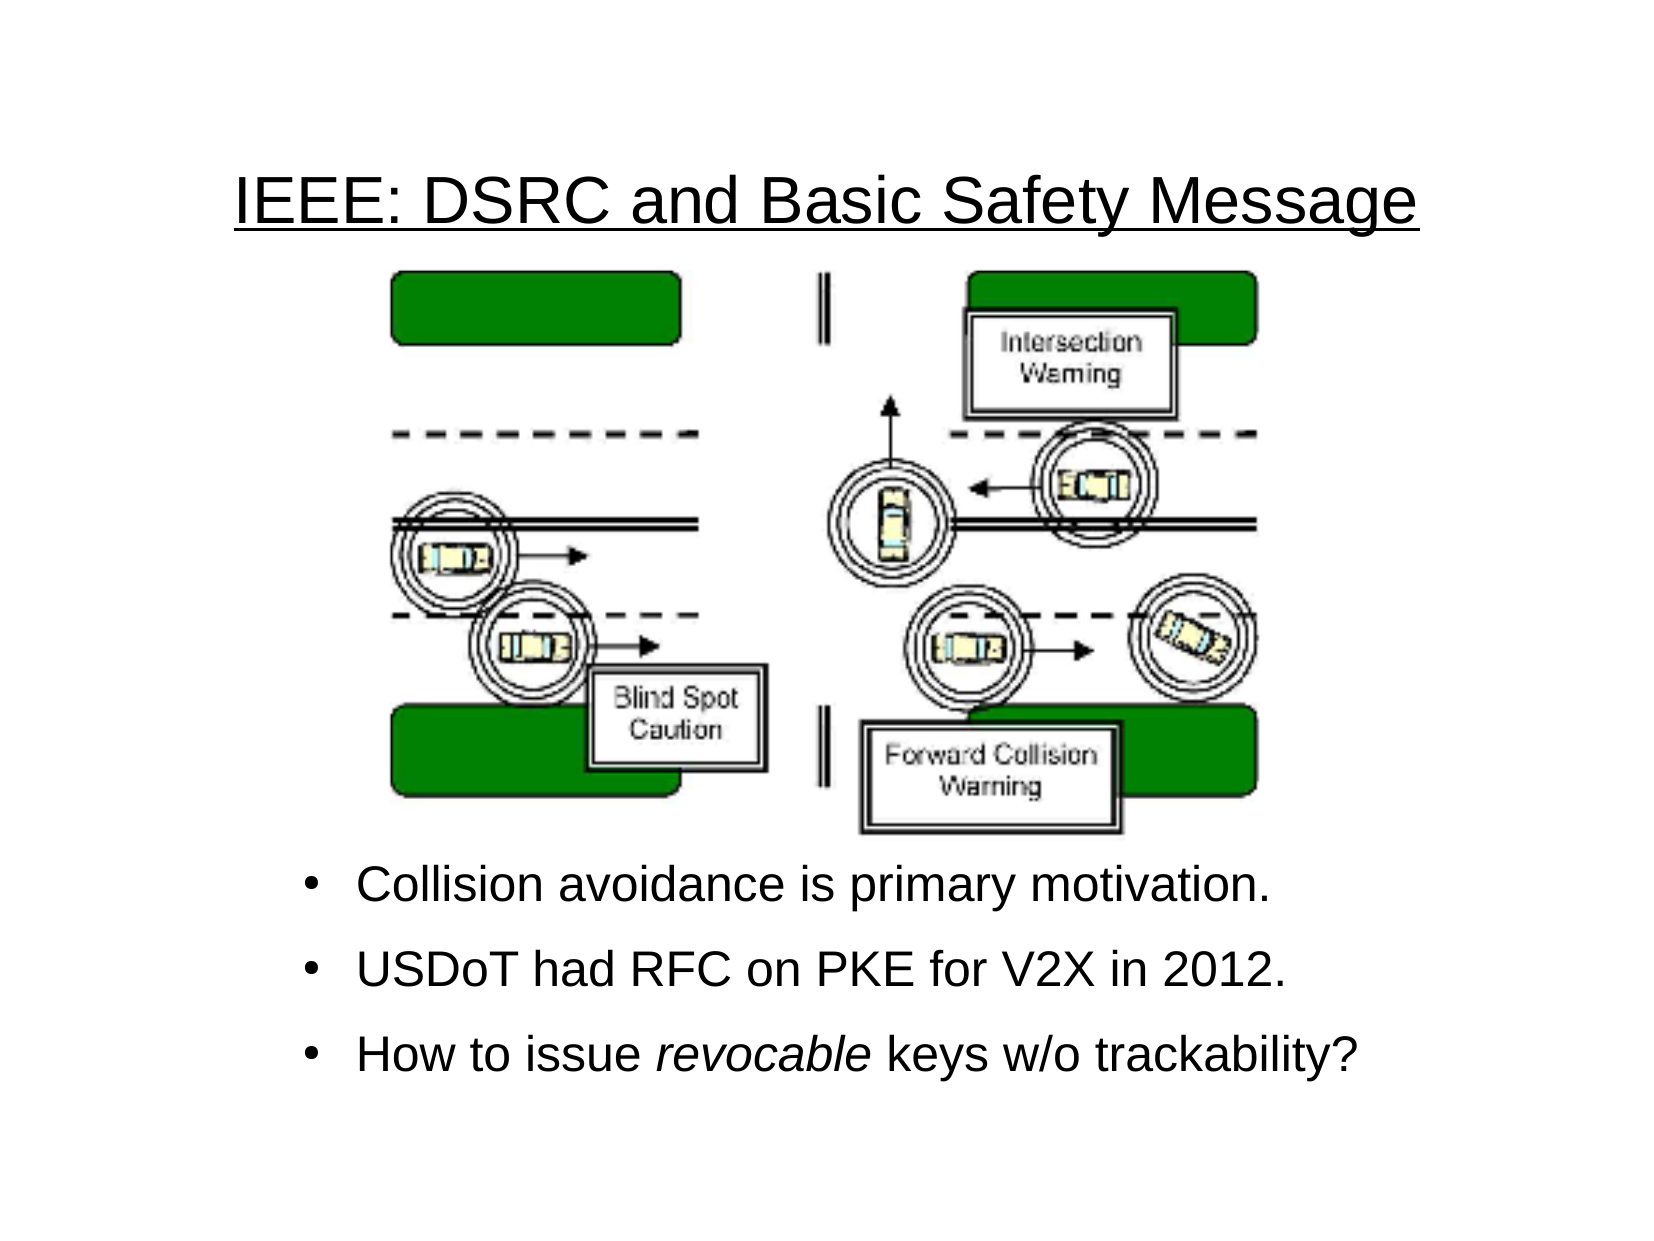

IEEE: DSRC and Basic Safety Message
Collision avoidance is primary motivation.
USDoT had RFC on PKE for V2X in 2012.
How to issue revocable keys w/o trackability?